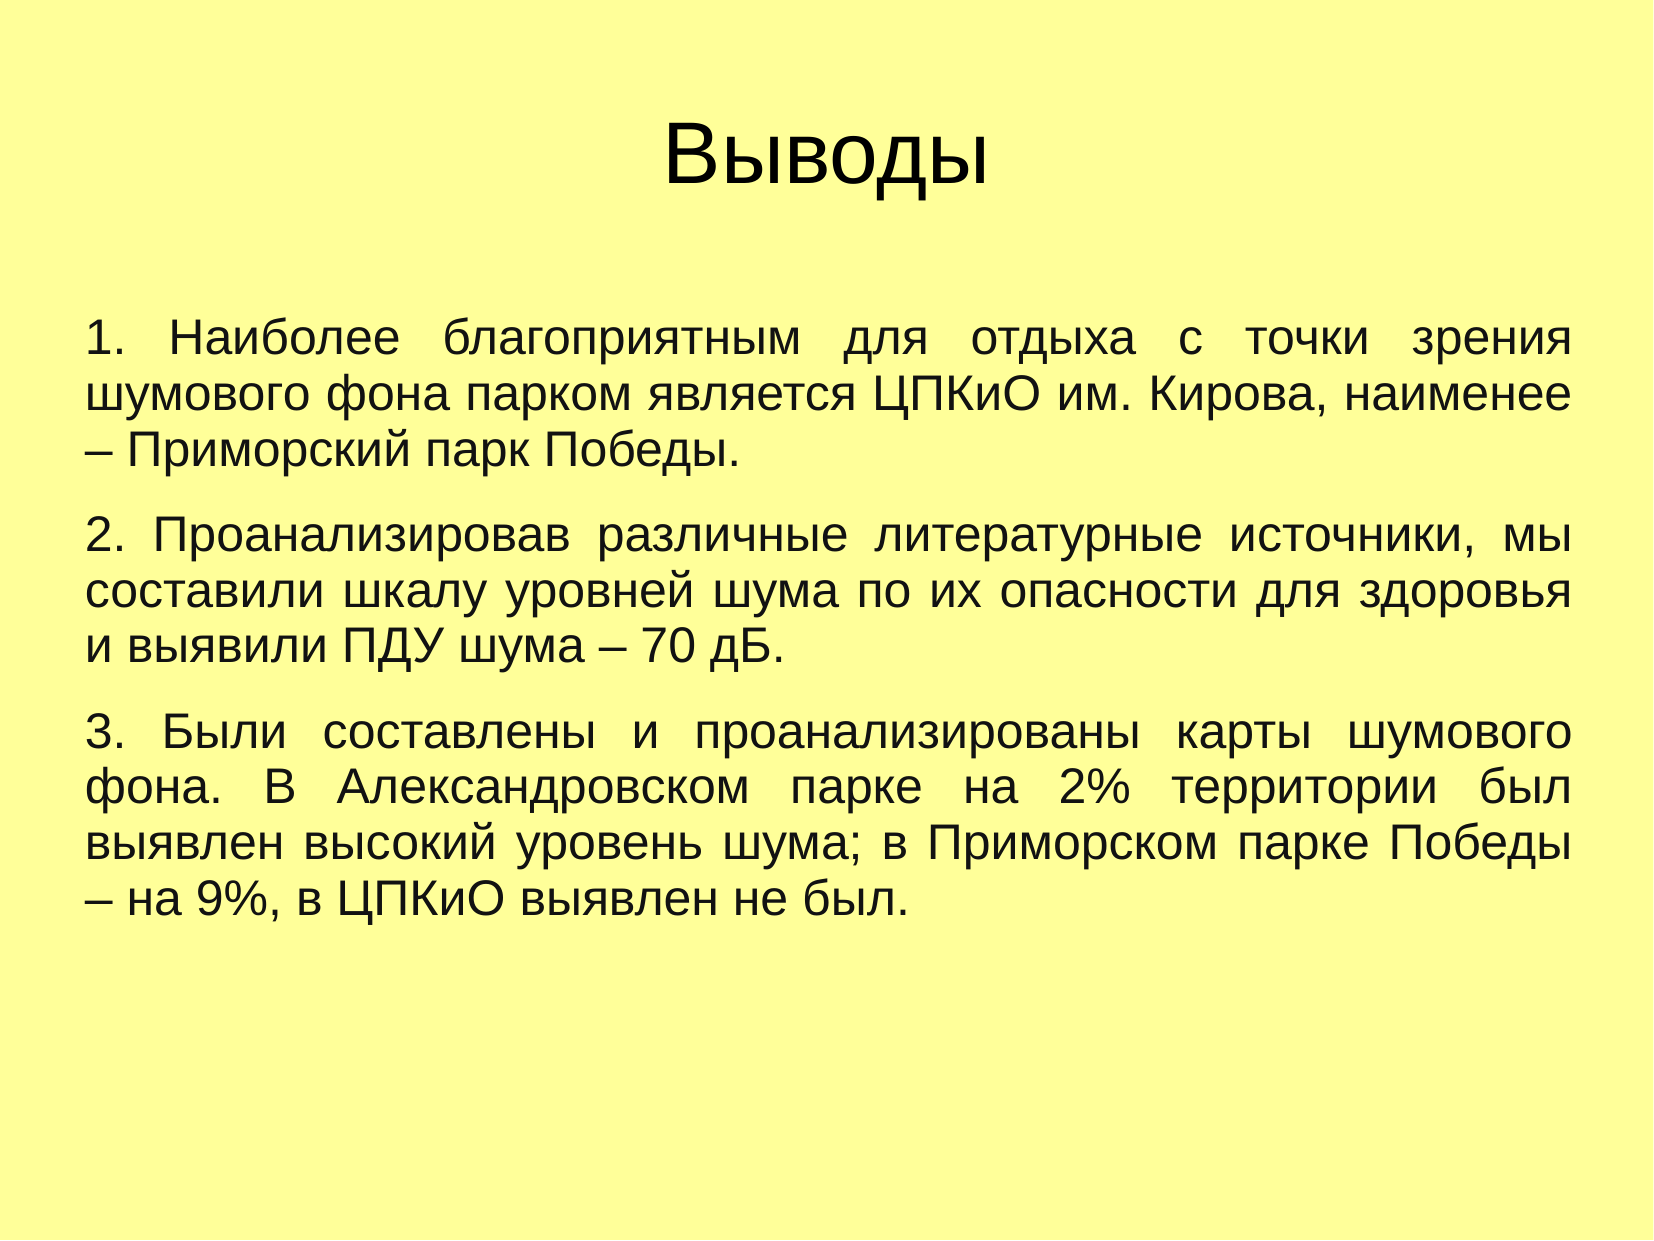

# Выводы
1. Наиболее благоприятным для отдыха c точки зрения шумового фона парком является ЦПКиО им. Кирова, наименее – Приморский парк Победы.
2. Проанализировав различные литературные источники, мы составили шкалу уровней шума по их опасности для здоровья и выявили ПДУ шума – 70 дБ.
3. Были составлены и проанализированы карты шумового фона. В Александровском парке на 2% территории был выявлен высокий уровень шума; в Приморском парке Победы – на 9%, в ЦПКиО выявлен не был.